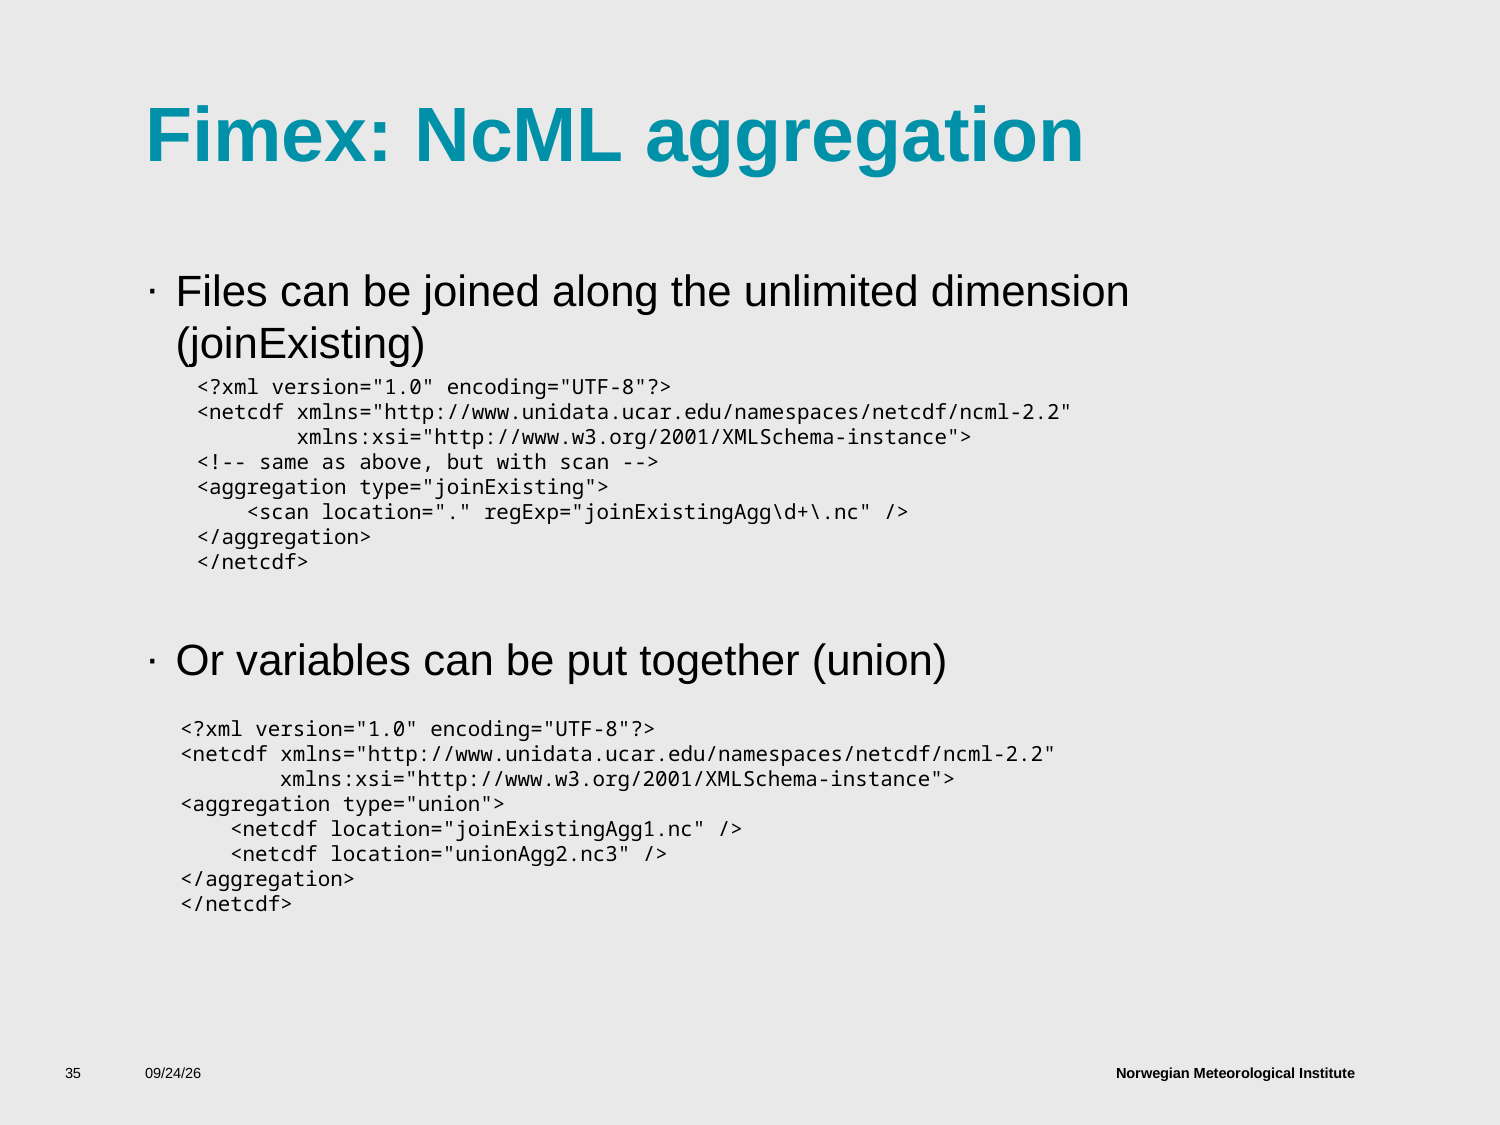

# Fimex: NcML aggregation
Files can be joined along the unlimited dimension (joinExisting)
Or variables can be put together (union)
<?xml version="1.0" encoding="UTF-8"?>
<netcdf xmlns="http://www.unidata.ucar.edu/namespaces/netcdf/ncml-2.2"
 xmlns:xsi="http://www.w3.org/2001/XMLSchema-instance">
<!-- same as above, but with scan -->
<aggregation type="joinExisting">
 <scan location="." regExp="joinExistingAgg\d+\.nc" />
</aggregation>
</netcdf>
<?xml version="1.0" encoding="UTF-8"?>
<netcdf xmlns="http://www.unidata.ucar.edu/namespaces/netcdf/ncml-2.2"
 xmlns:xsi="http://www.w3.org/2001/XMLSchema-instance">
<aggregation type="union">
 <netcdf location="joinExistingAgg1.nc" />
 <netcdf location="unionAgg2.nc3" />
</aggregation>
</netcdf>